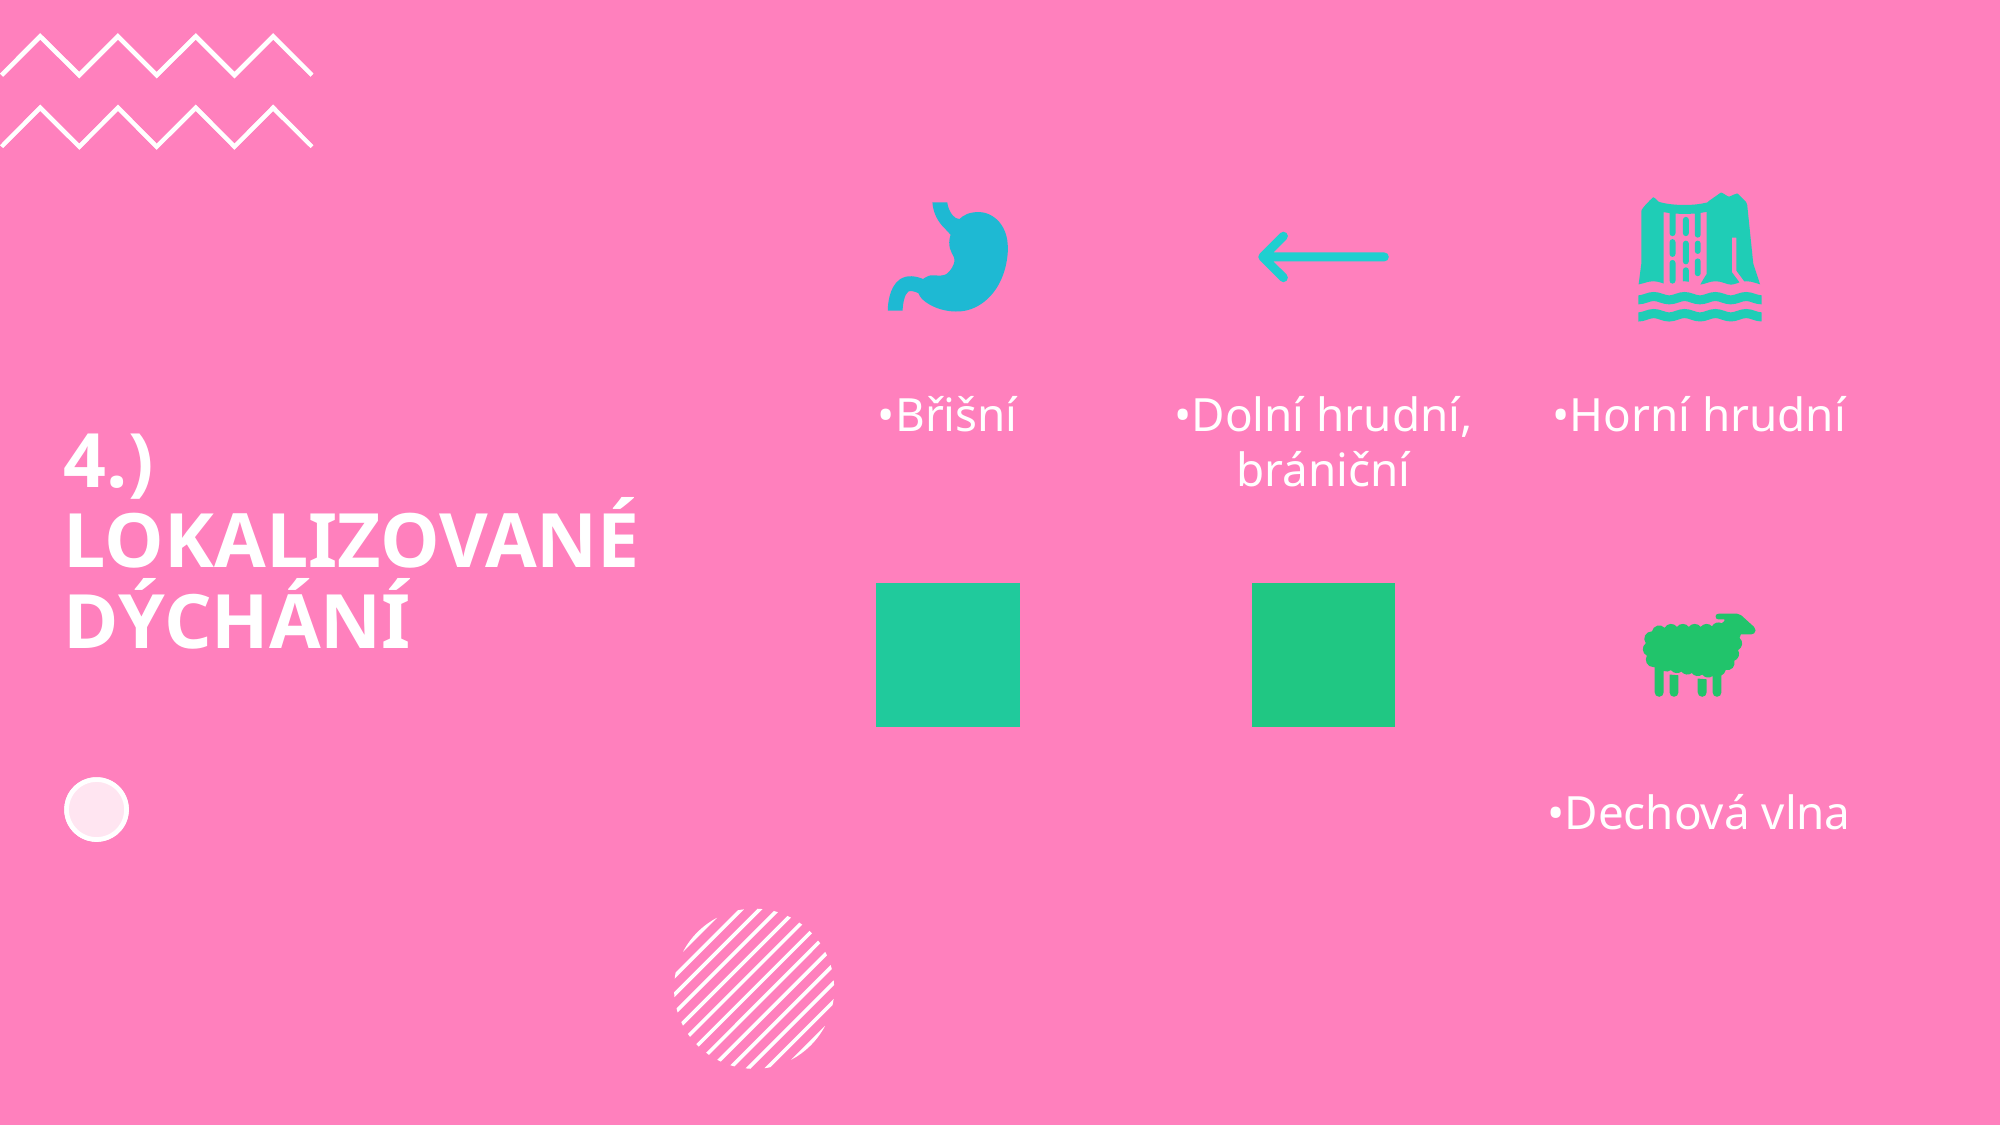

•Břišní
•Dolní hrudní, brániční
•Horní hrudní
•Dechová vlna
# 4.) LOKALIZOVANÉ DÝCHÁNÍ